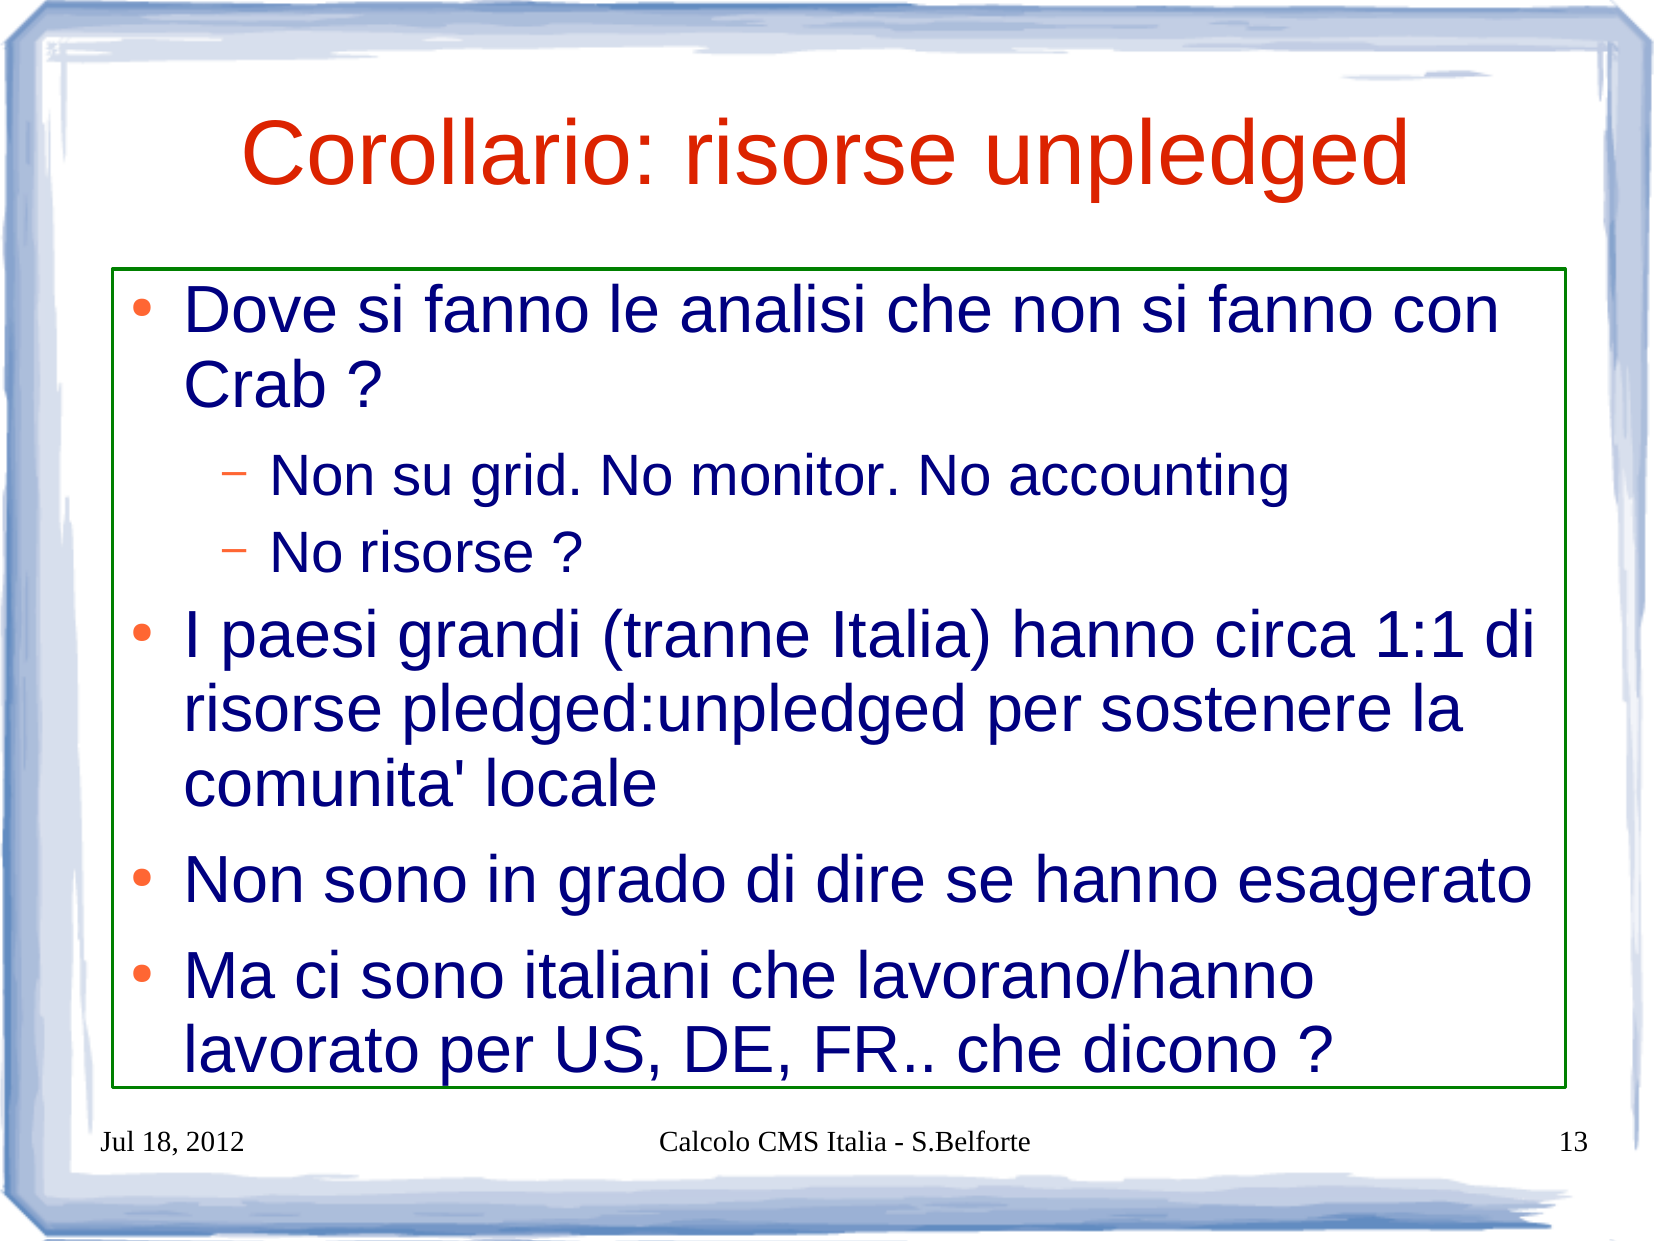

# Corollario: risorse unpledged
Dove si fanno le analisi che non si fanno con Crab ?
Non su grid. No monitor. No accounting
No risorse ?
I paesi grandi (tranne Italia) hanno circa 1:1 di risorse pledged:unpledged per sostenere la comunita' locale
Non sono in grado di dire se hanno esagerato
Ma ci sono italiani che lavorano/hanno lavorato per US, DE, FR.. che dicono ?
Jul 18, 2012
Calcolo CMS Italia - S.Belforte
13